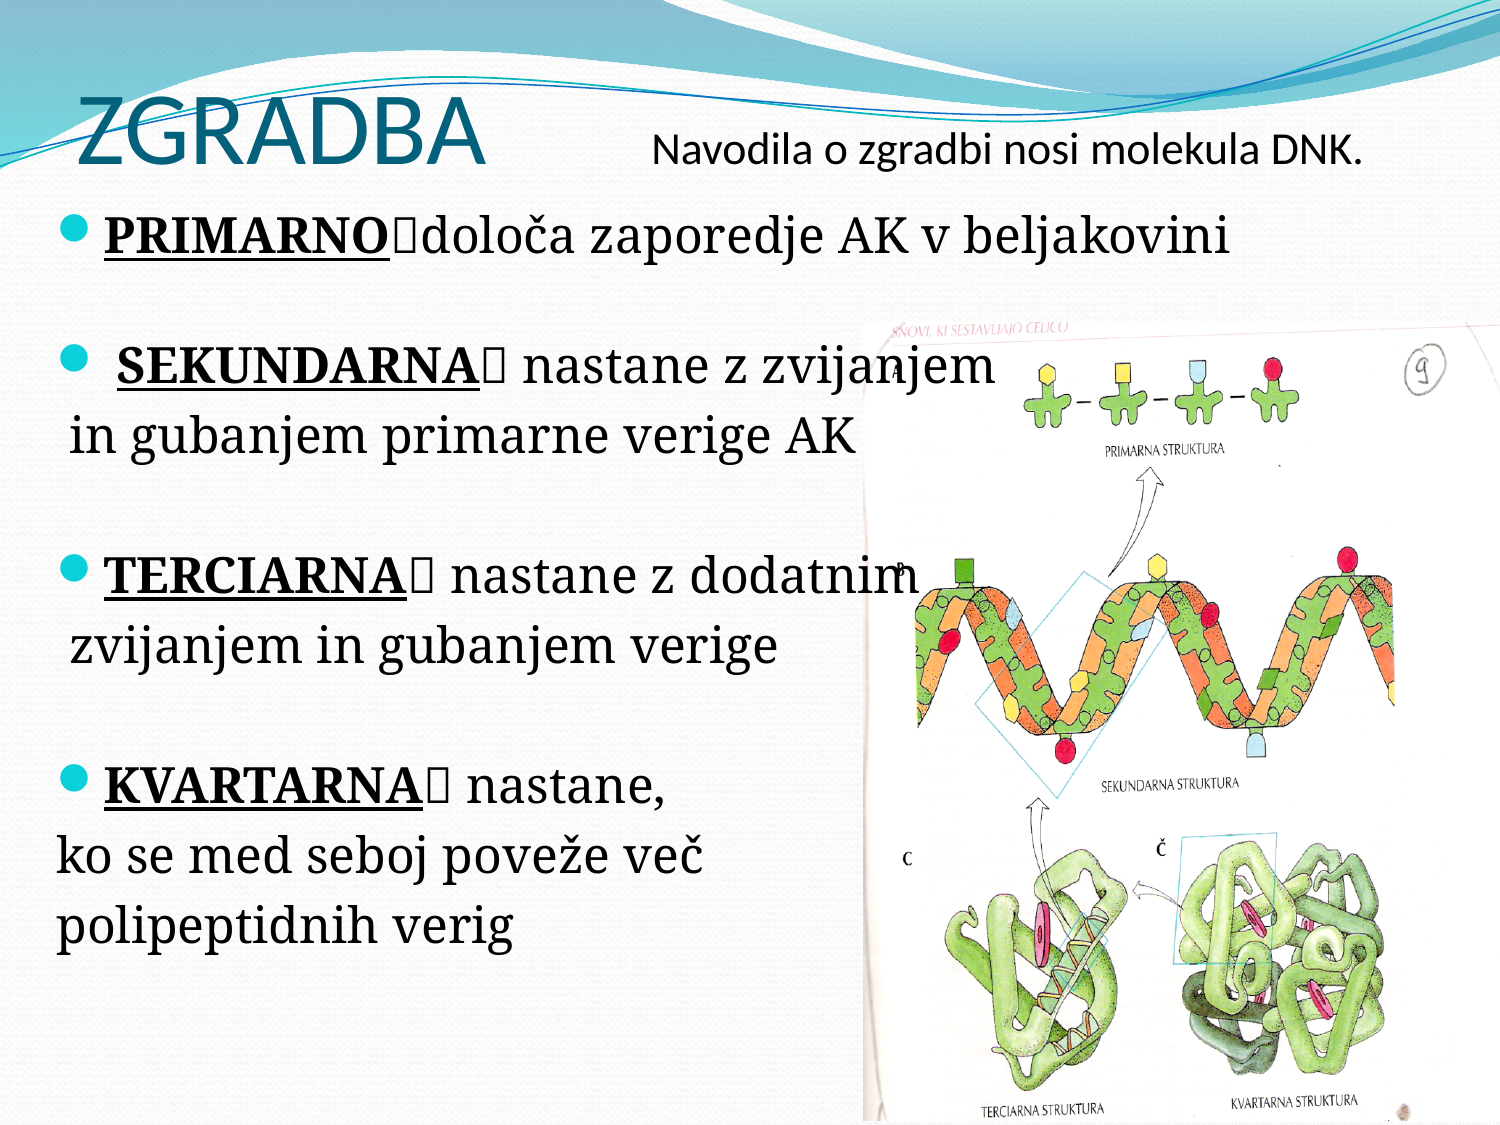

# ZGRADBA Navodila o zgradbi nosi molekula DNK.
PRIMARNOdoloča zaporedje AK v beljakovini
 SEKUNDARNA nastane z zvijanjem
 in gubanjem primarne verige AK
TERCIARNA nastane z dodatnim
 zvijanjem in gubanjem verige
KVARTARNA nastane,
ko se med seboj poveže več
polipeptidnih verig